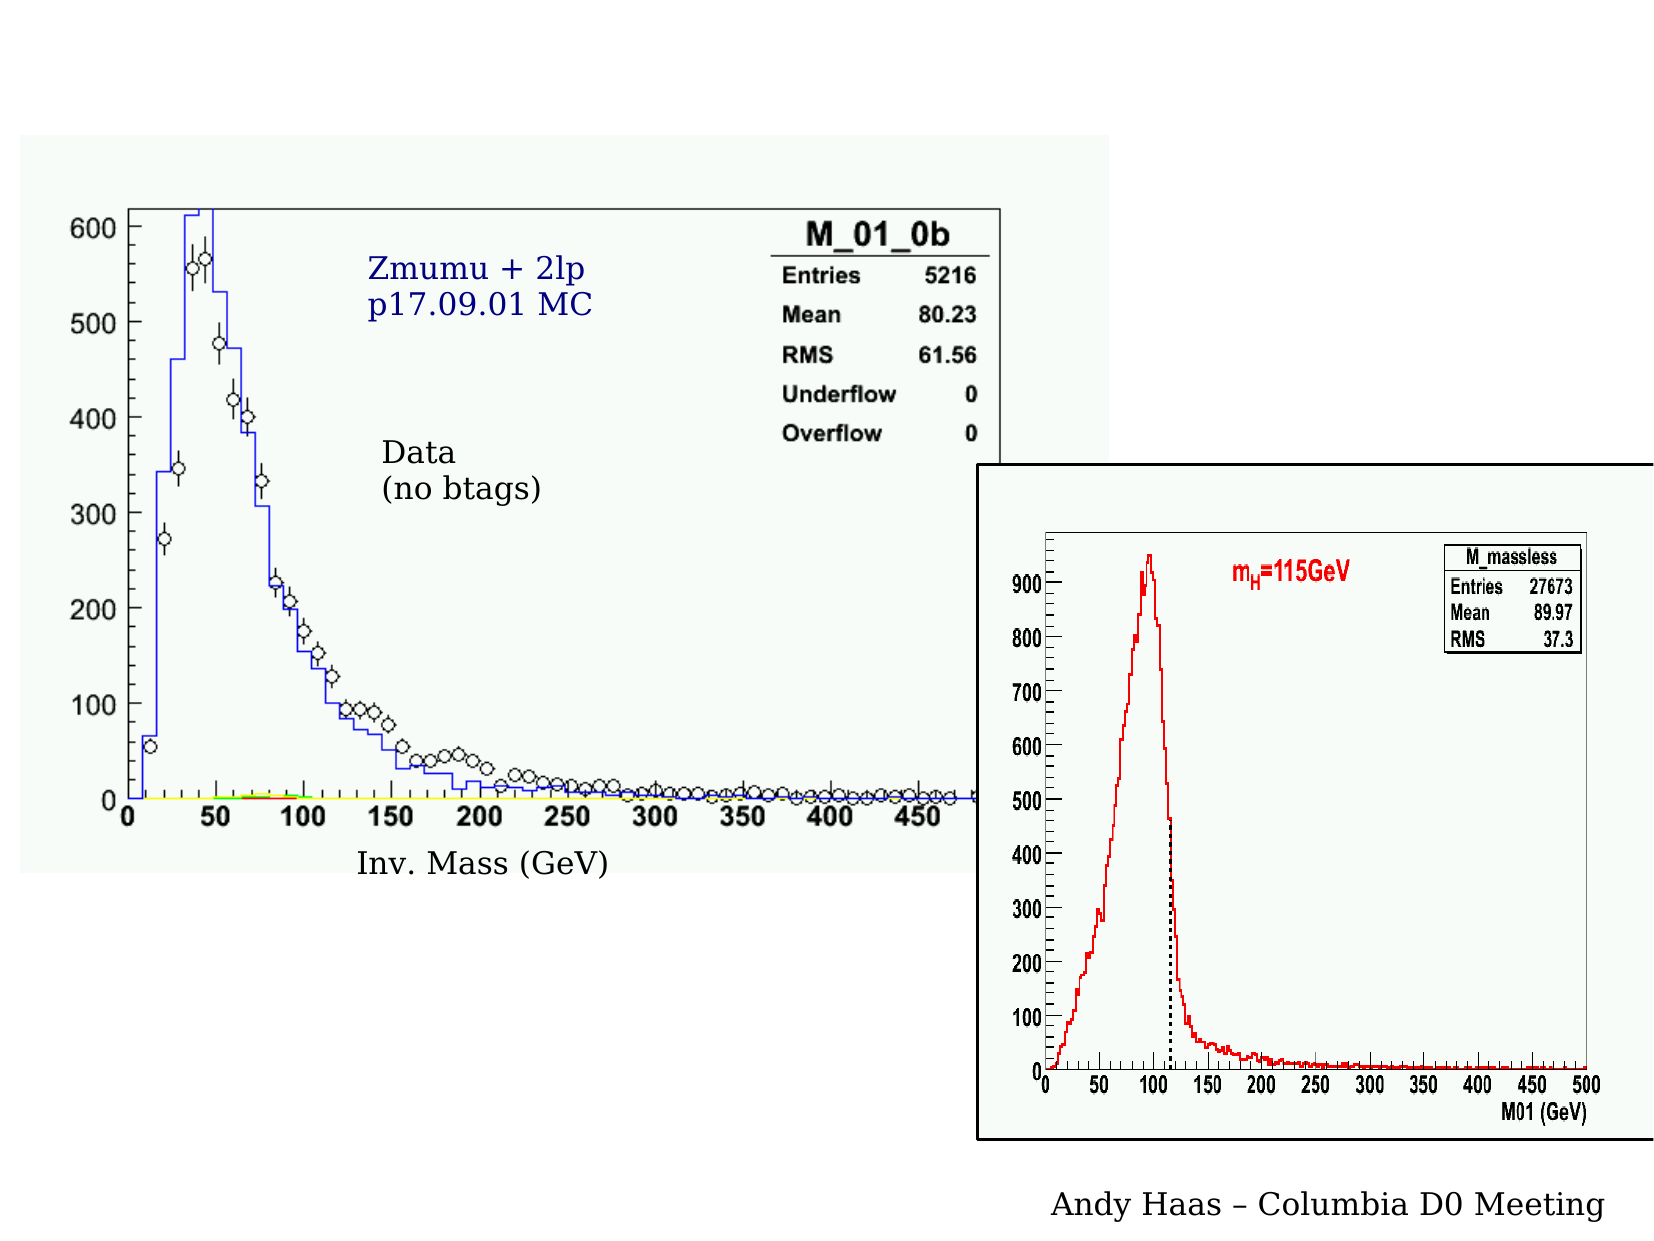

Zmumu + 2lp
p17.09.01 MC
Data
(no btags)
Inv. Mass (GeV)